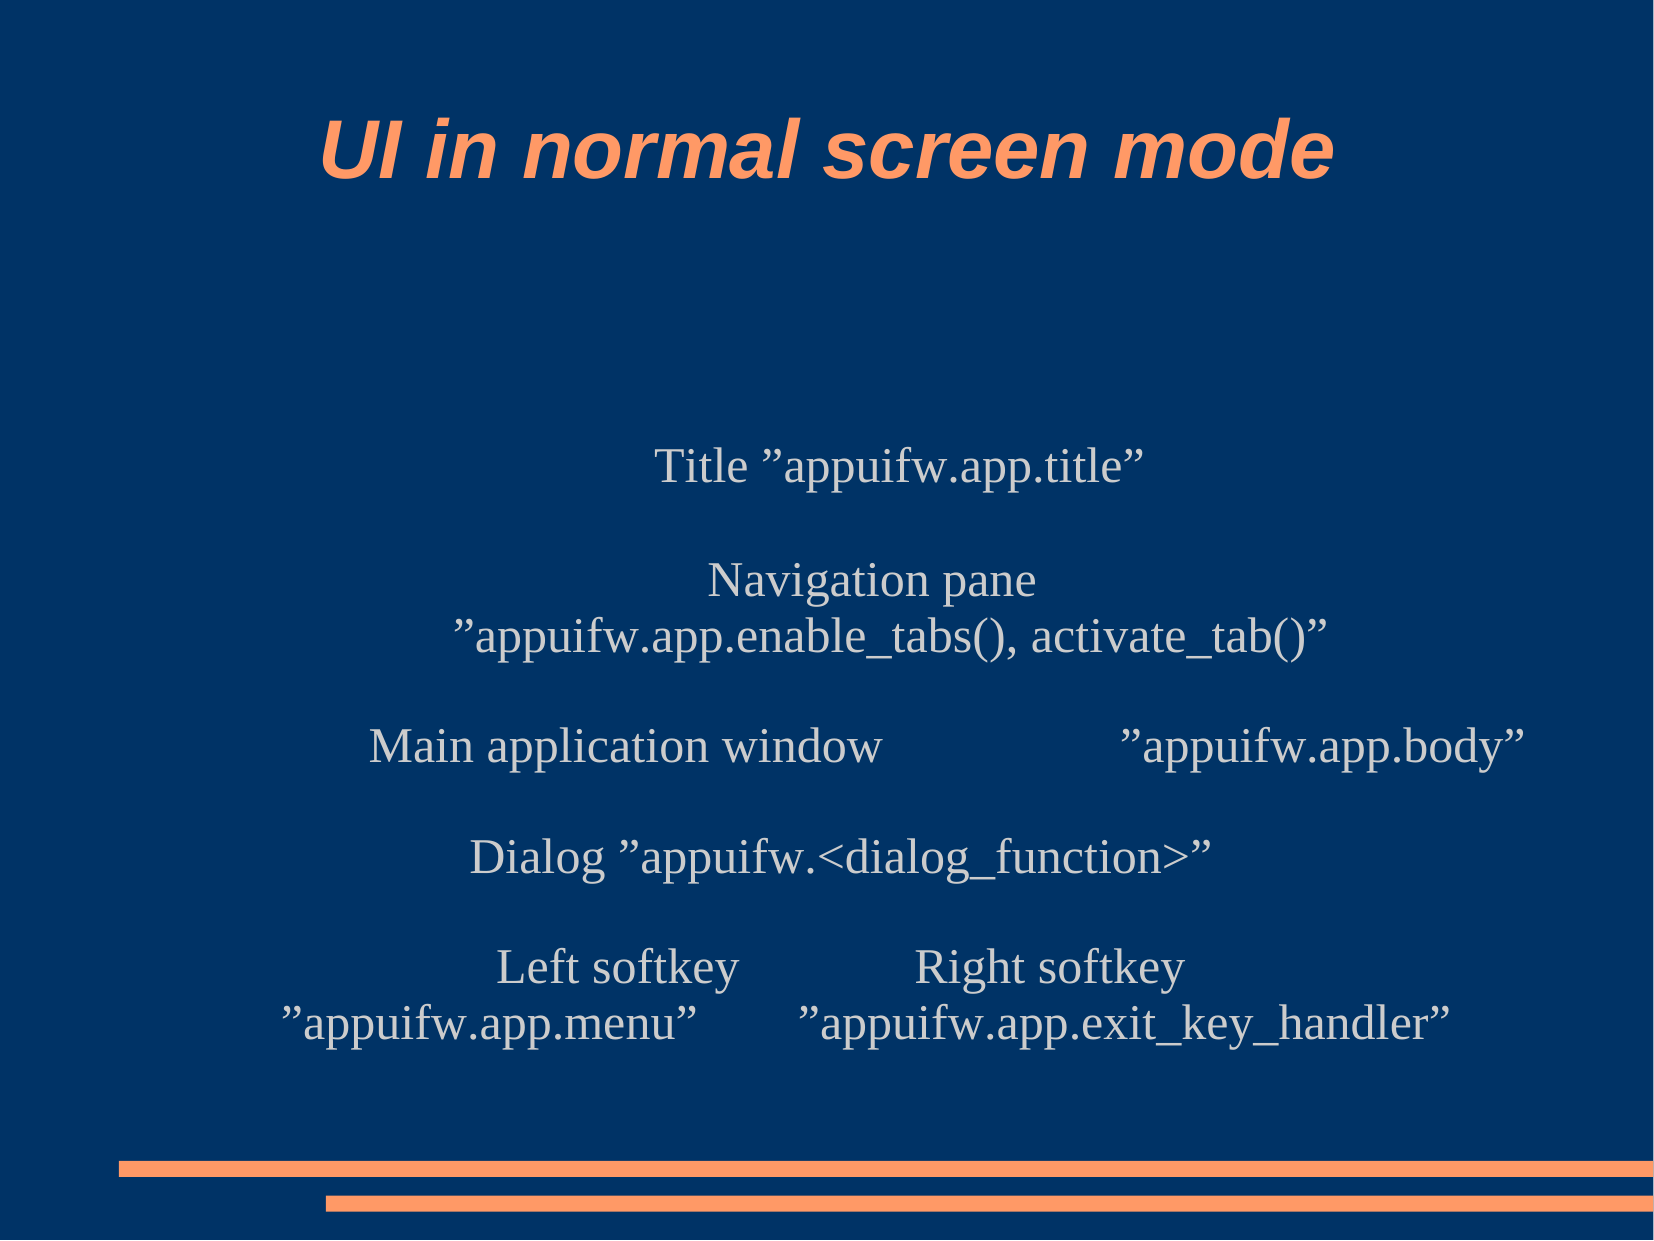

# UI in normal screen mode
 Title ”appuifw.app.title”
 Navigation pane
 ”appuifw.app.enable_tabs(), activate_tab()”
 Main application window ”appuifw.app.body”
Dialog ”appuifw.<dialog_function>”
Left softkey Right softkey
 ”appuifw.app.menu” ”appuifw.app.exit_key_handler”